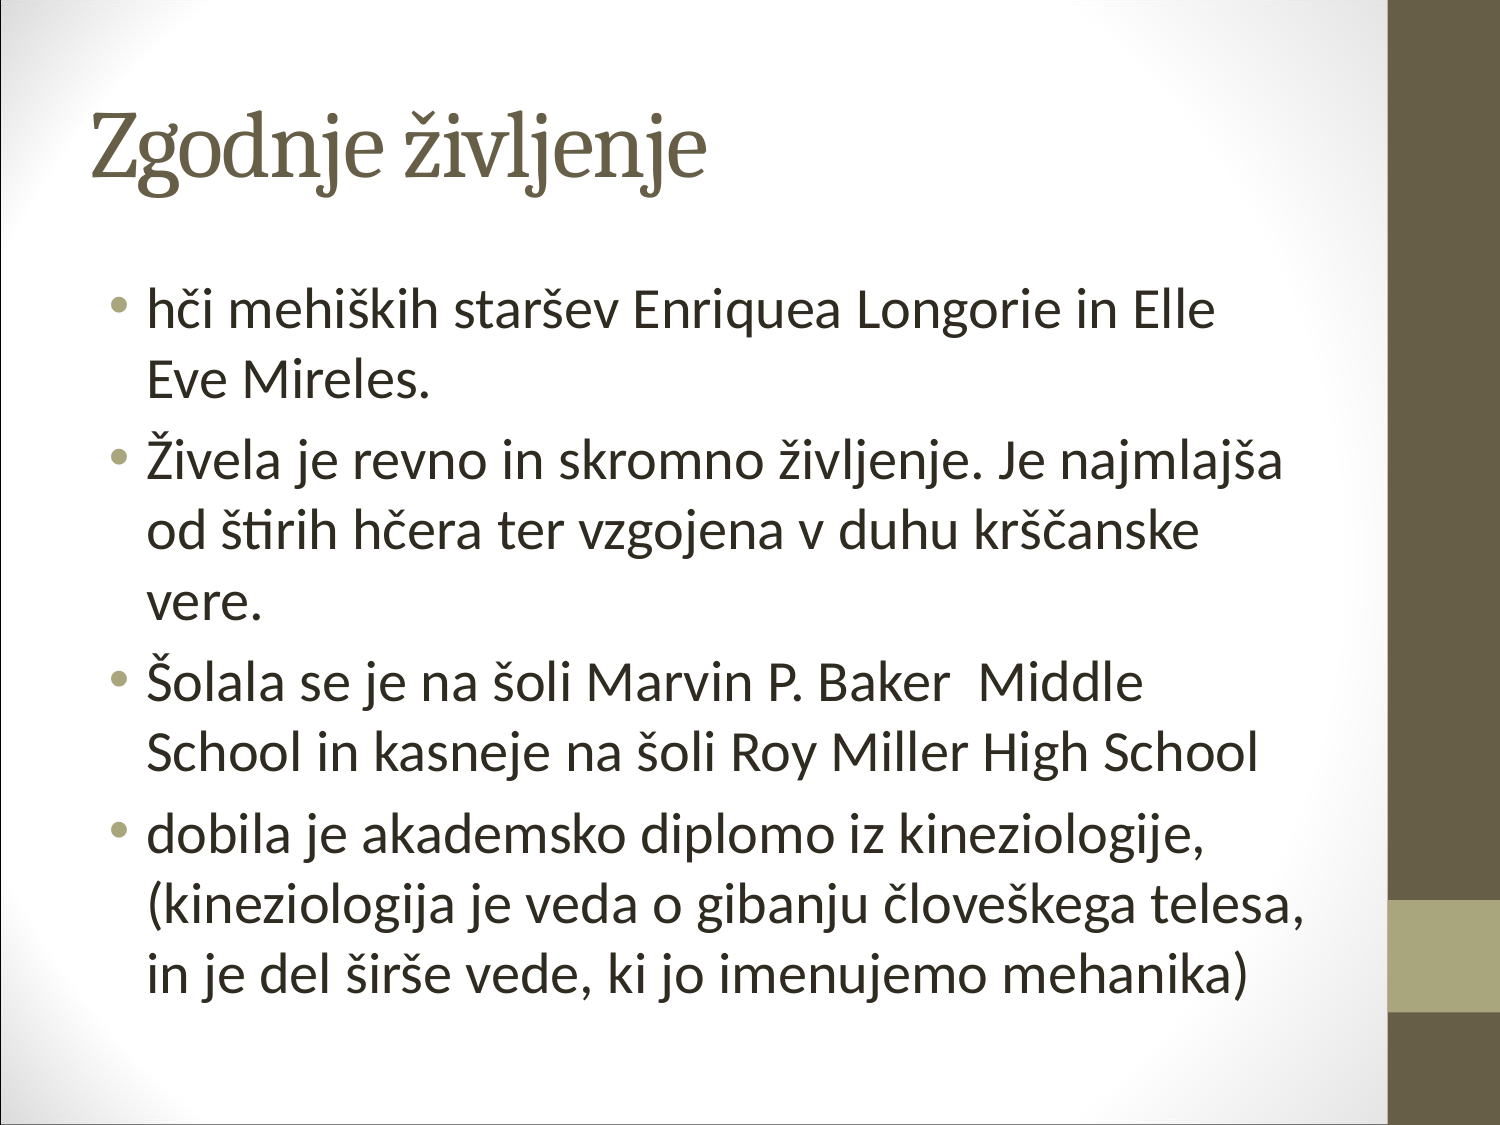

# Zgodnje življenje
hči mehiških staršev Enriquea Longorie in Elle Eve Mireles.
Živela je revno in skromno življenje. Je najmlajša od štirih hčera ter vzgojena v duhu krščanske vere.
Šolala se je na šoli Marvin P. Baker Middle School in kasneje na šoli Roy Miller High School
dobila je akademsko diplomo iz kineziologije, (kineziologija je veda o gibanju človeškega telesa, in je del širše vede, ki jo imenujemo mehanika)